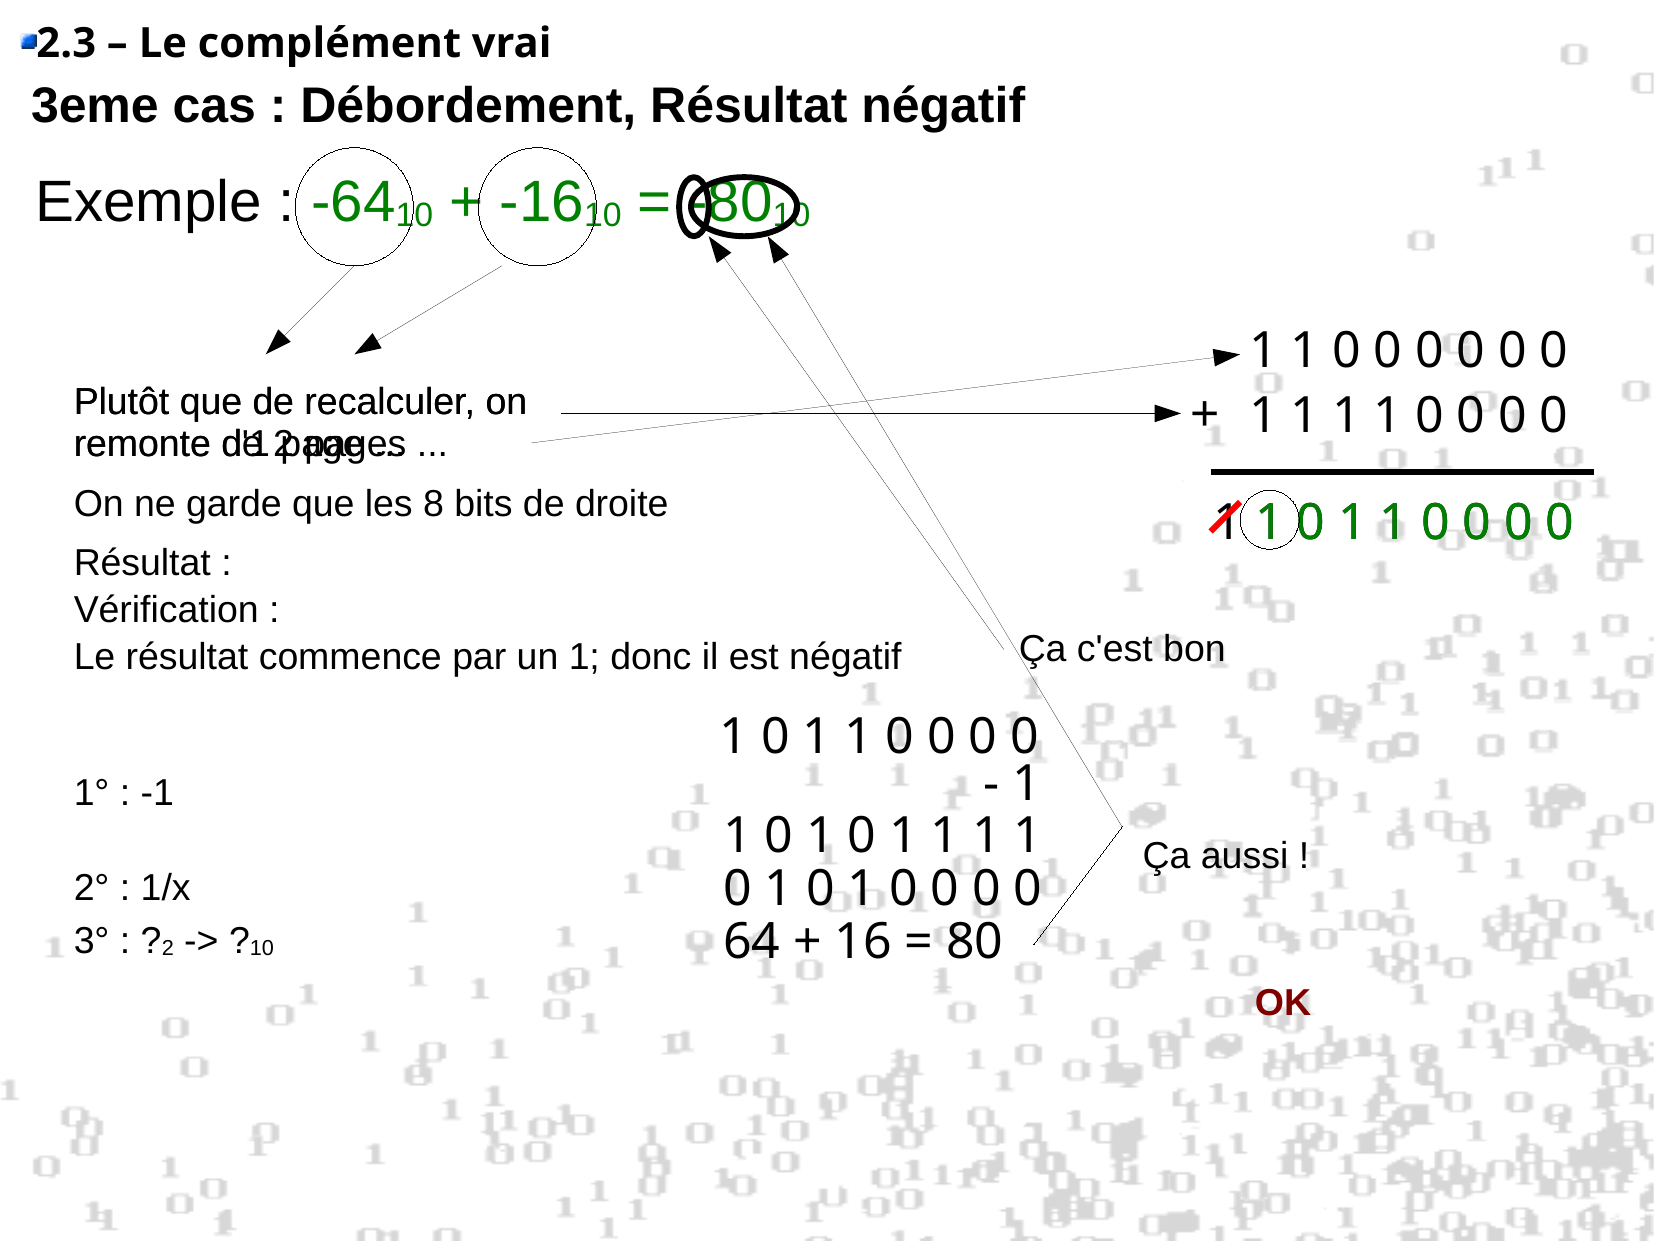

2.3 – Le complément vrai
3eme cas : Débordement, Résultat négatif
Exemple : -6410 + -1610 = -8010
1 1 0 0 0 0 0 0
1 1 1 1 0 0 0 0
Plutôt que de recalculer, on remonte de 2 pages ...
Plutôt que de recalculer, on remonte d'1 page ...
+
On ne garde que les 8 bits de droite
1 1 0 1 1 0 0 0 0
1 0 1 1 0 0 0 0
Résultat :
Vérification :
Ça c'est bon
Le résultat commence par un 1; donc il est négatif
1 0 1 1 0 0 0 0
- 1
1° : -1
1 0 1 0 1 1 1 1
Ça aussi !
0 1 0 1 0 0 0 0
2° : 1/x
64 + 16 = 80
3° : ?2 -> ?10
OK